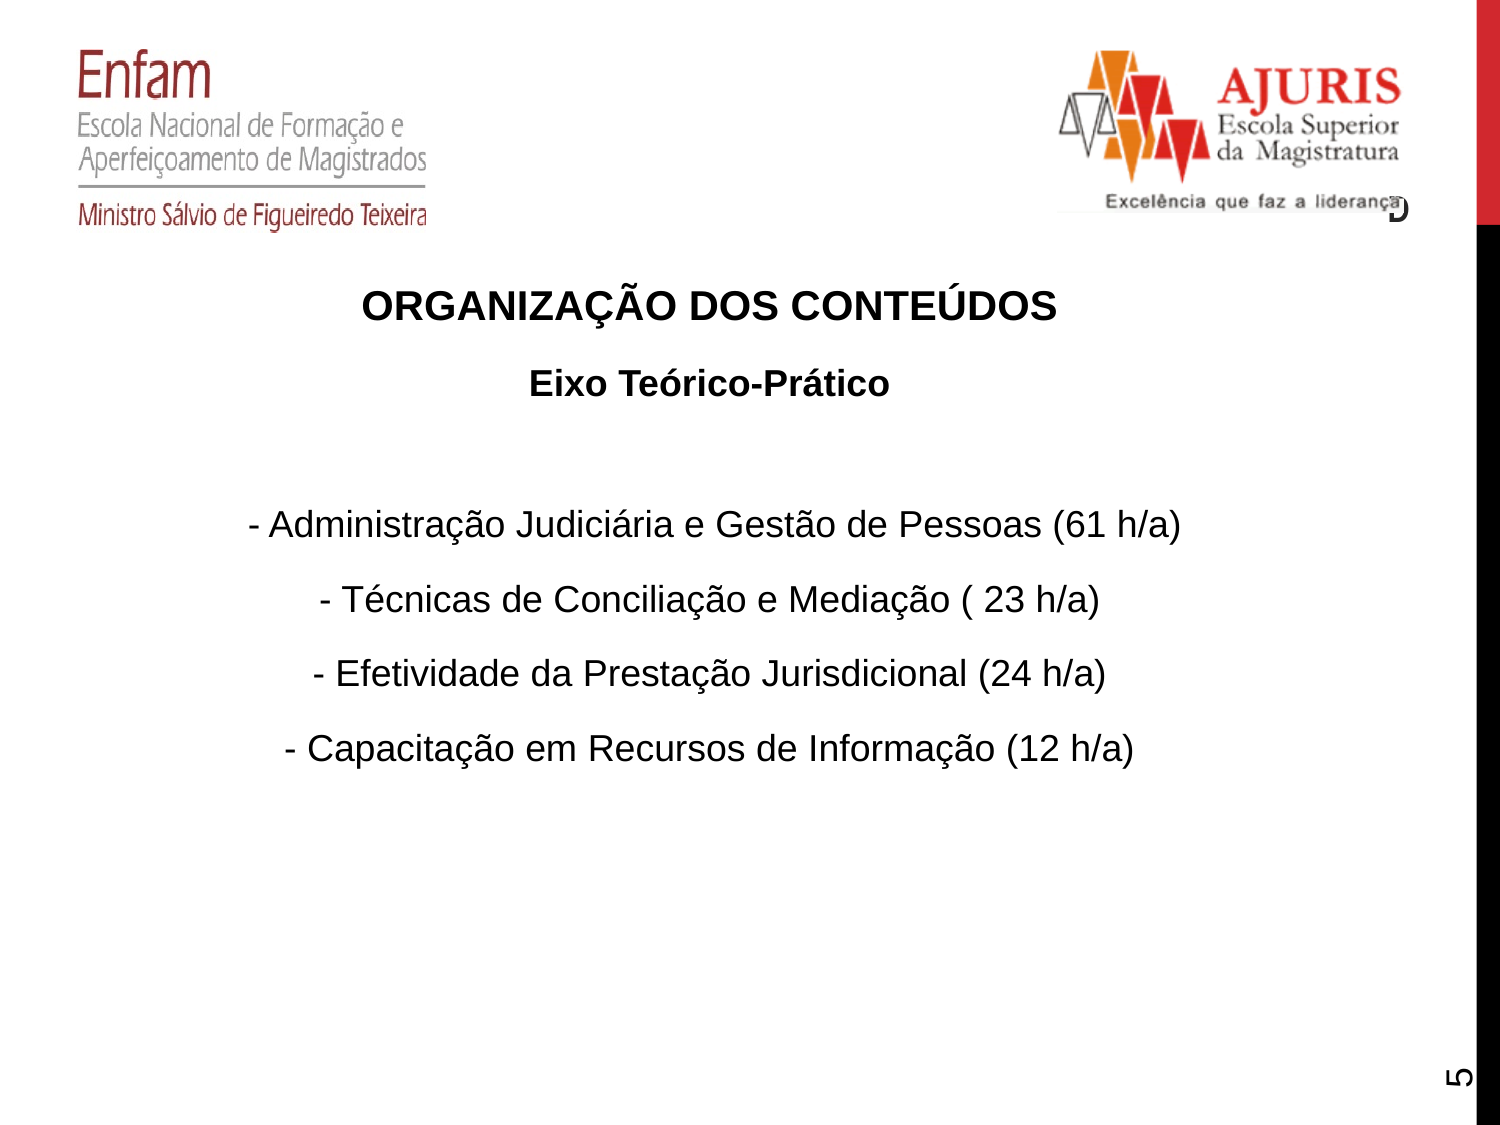

D
# ORGANIZAÇÃO DOS CONTEÚDOS
Eixo Teórico-Prático
 - Administração Judiciária e Gestão de Pessoas (61 h/a)
- Técnicas de Conciliação e Mediação ( 23 h/a)
- Efetividade da Prestação Jurisdicional (24 h/a)
- Capacitação em Recursos de Informação (12 h/a)
-
Eixo prático
Forma de integração entre os eixos